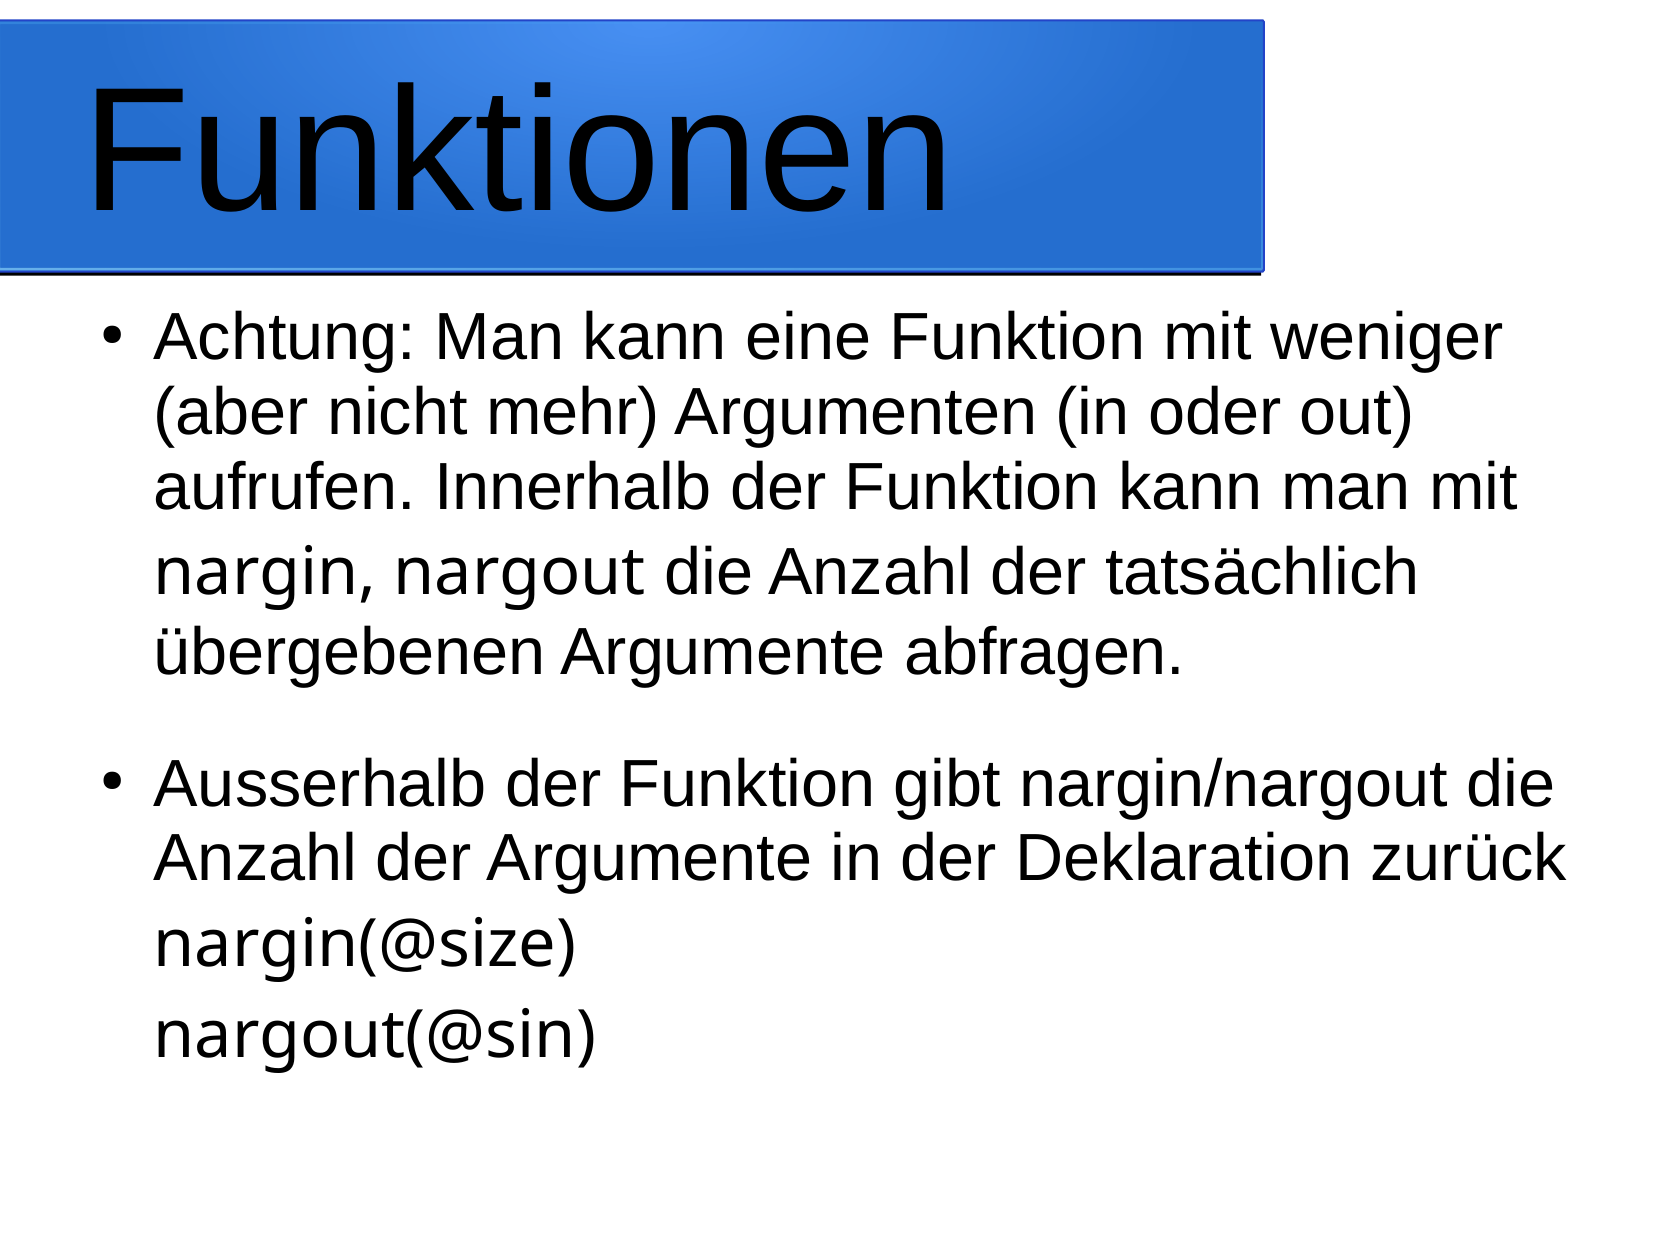

# Funktionen
Achtung: Man kann eine Funktion mit weniger (aber nicht mehr) Argumenten (in oder out) aufrufen. Innerhalb der Funktion kann man mit nargin, nargout die Anzahl der tatsächlich übergebenen Argumente abfragen.
Ausserhalb der Funktion gibt nargin/nargout die Anzahl der Argumente in der Deklaration zurück
nargin(@size)
nargout(@sin)